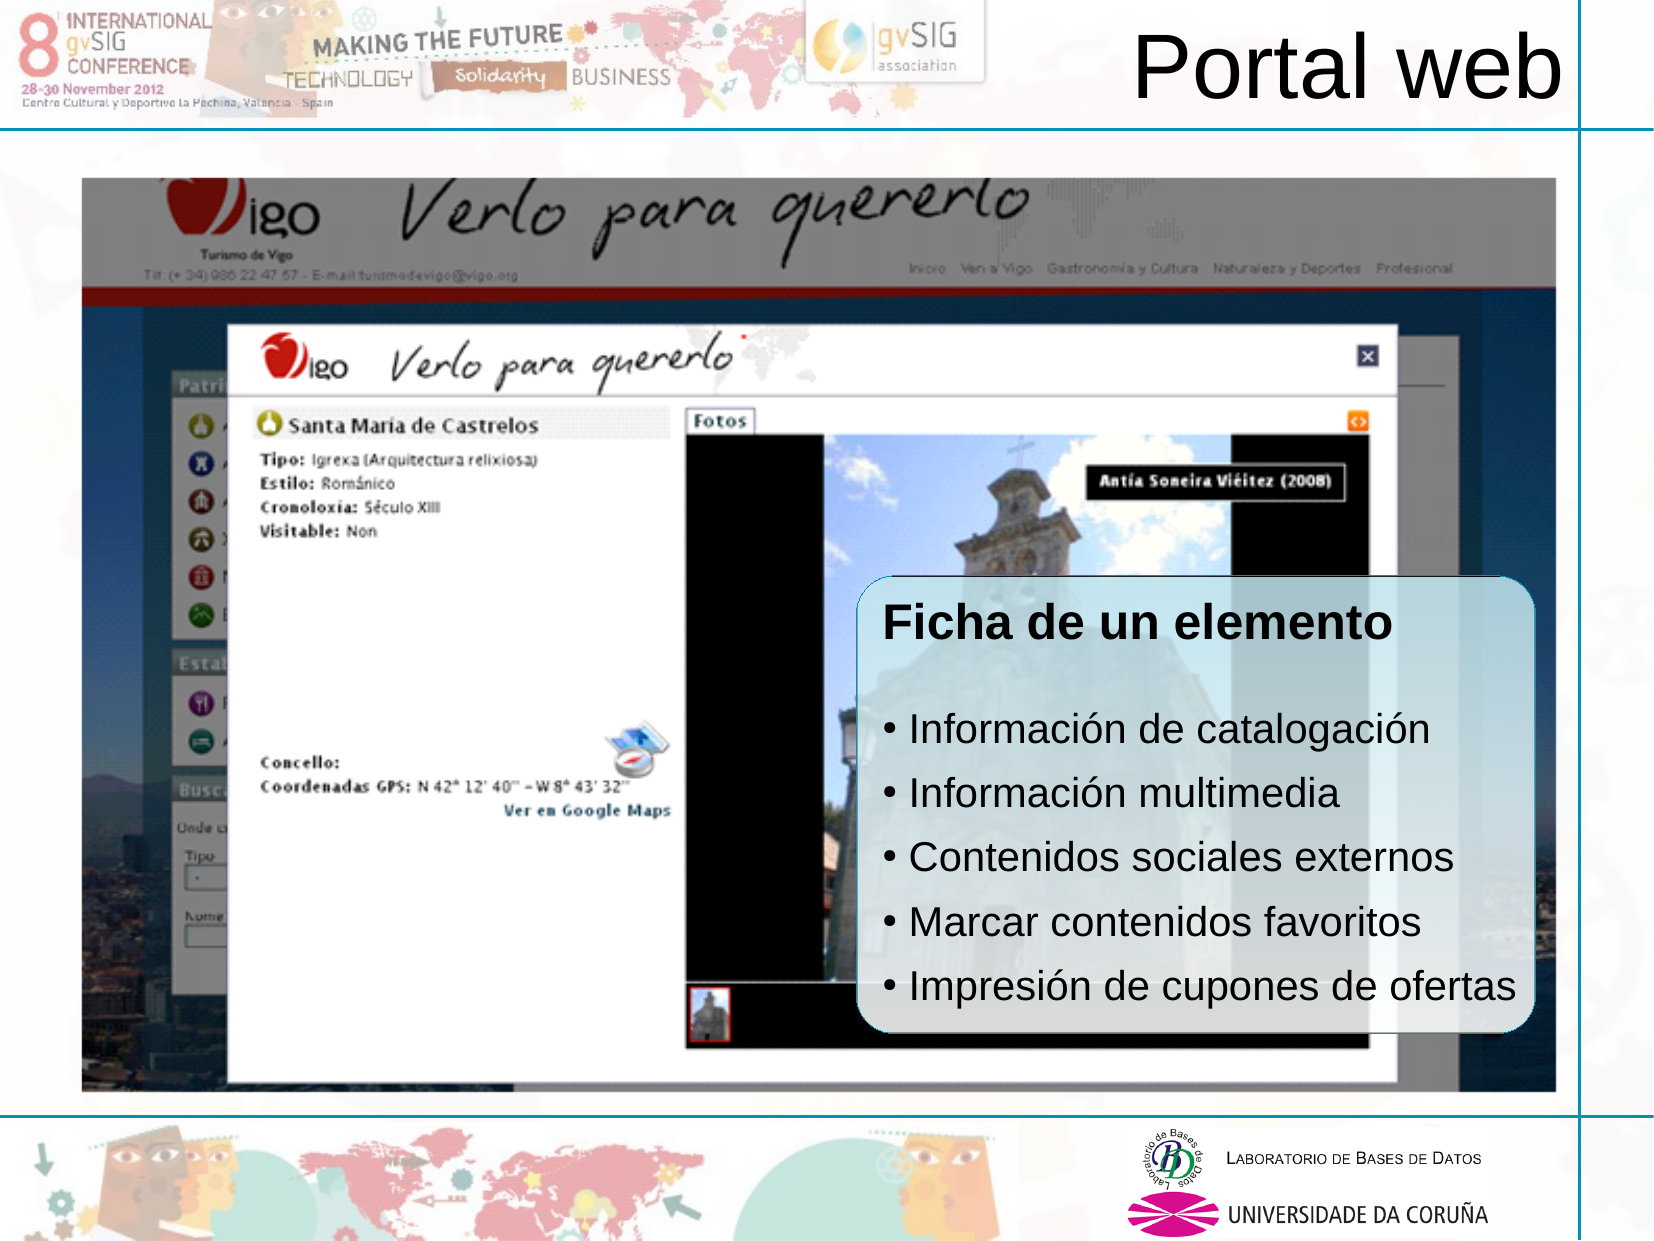

# Portal web
Ficha de un elemento
 Información de catalogación
 Información multimedia
 Contenidos sociales externos
 Marcar contenidos favoritos
 Impresión de cupones de ofertas